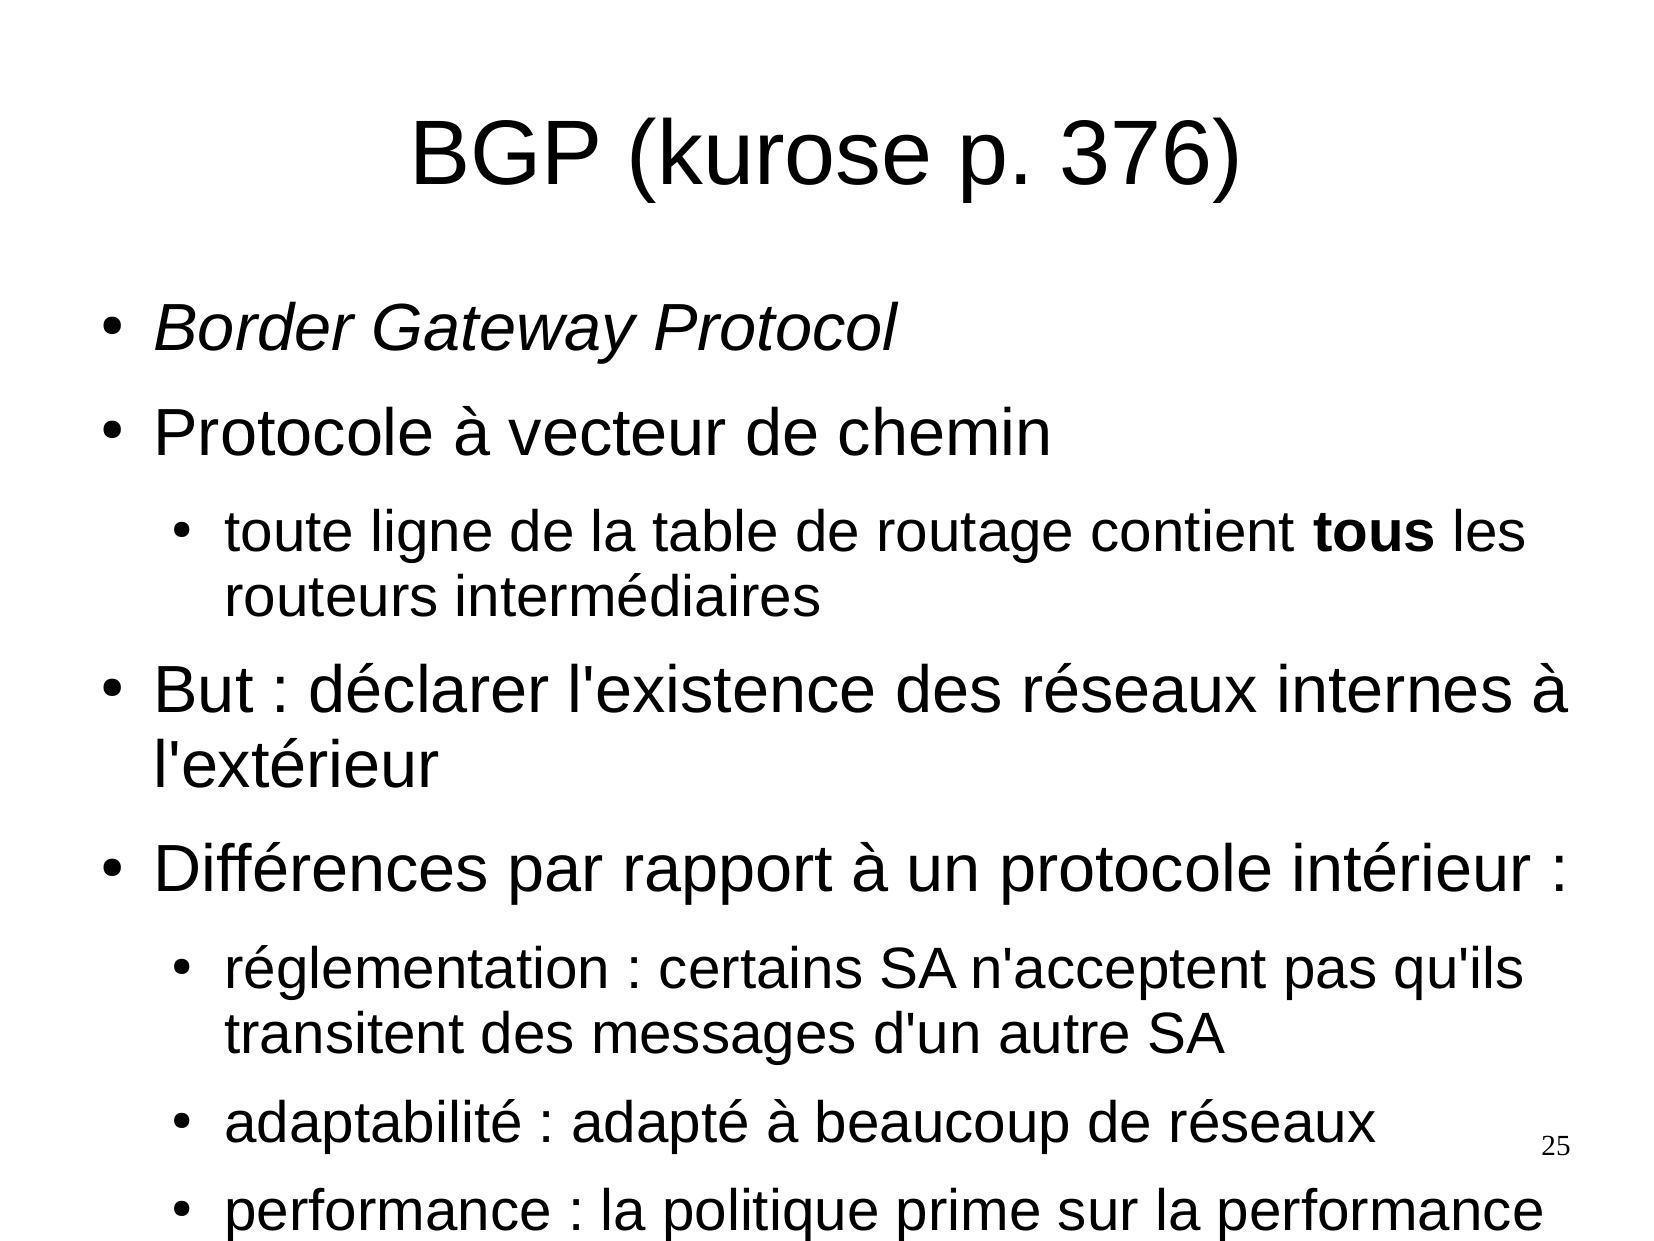

# BGP (kurose p. 376)
Border Gateway Protocol
Protocole à vecteur de chemin
toute ligne de la table de routage contient tous les routeurs intermédiaires
But : déclarer l'existence des réseaux internes à l'extérieur
Différences par rapport à un protocole intérieur :
réglementation : certains SA n'acceptent pas qu'ils transitent des messages d'un autre SA
adaptabilité : adapté à beaucoup de réseaux
performance : la politique prime sur la performance
25